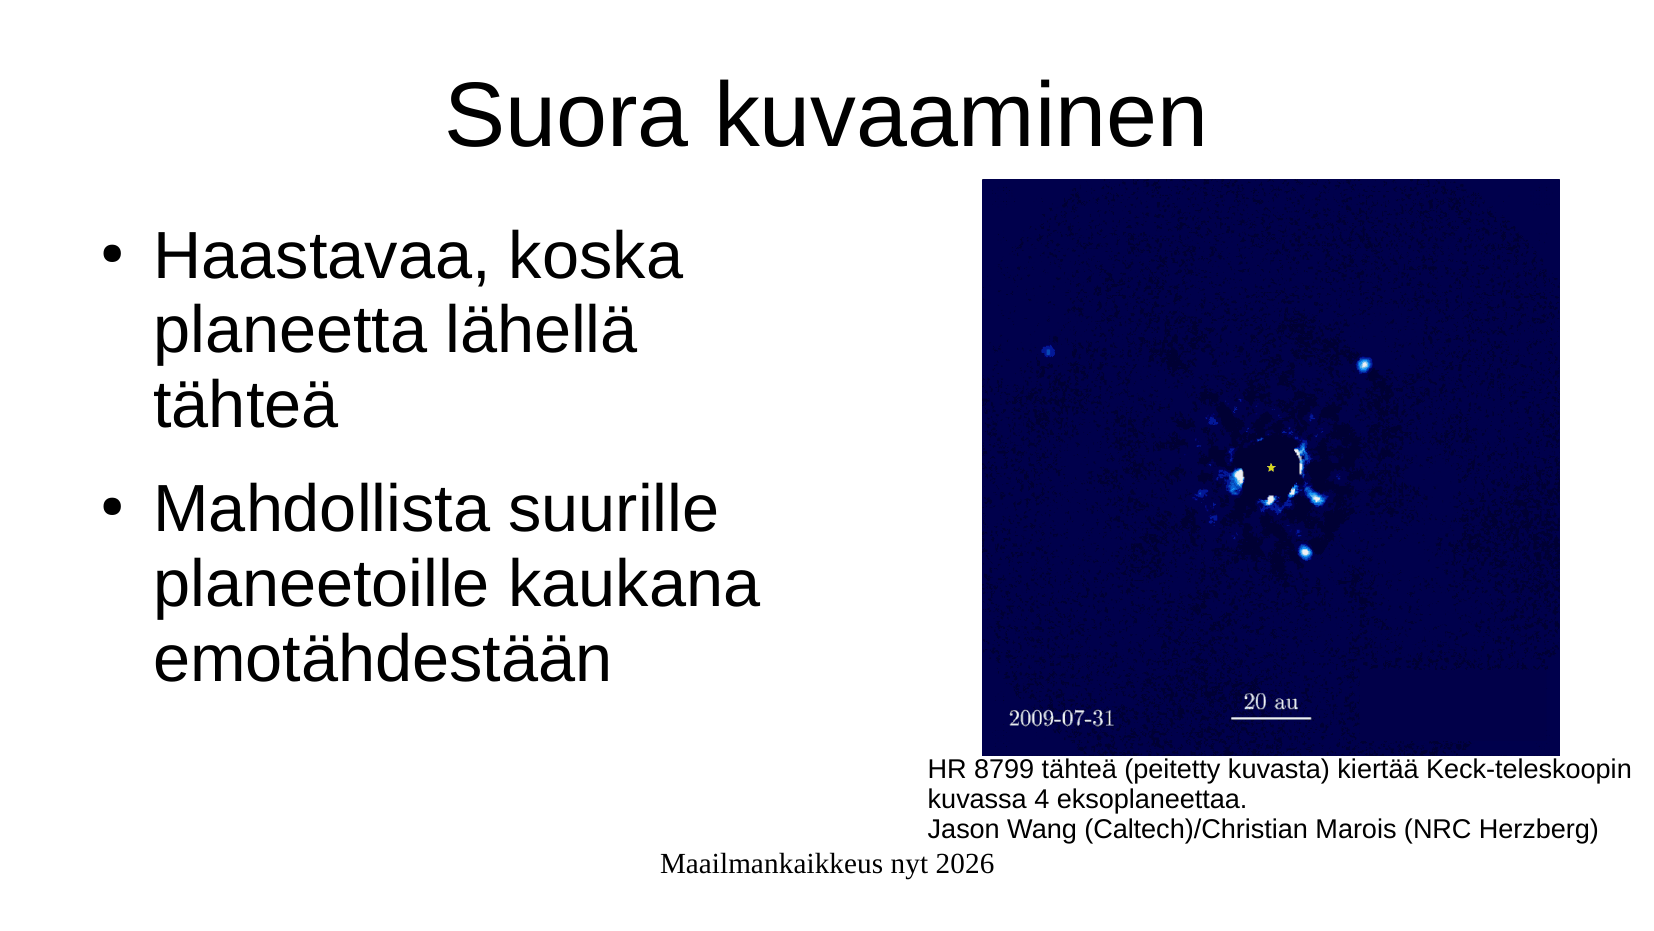

# Suora kuvaaminen
Haastavaa, koska planeetta lähellä tähteä
Mahdollista suurille planeetoille kaukana emotähdestään
HR 8799 tähteä (peitetty kuvasta) kiertää Keck-teleskoopin kuvassa 4 eksoplaneettaa.
Jason Wang (Caltech)/Christian Marois (NRC Herzberg)